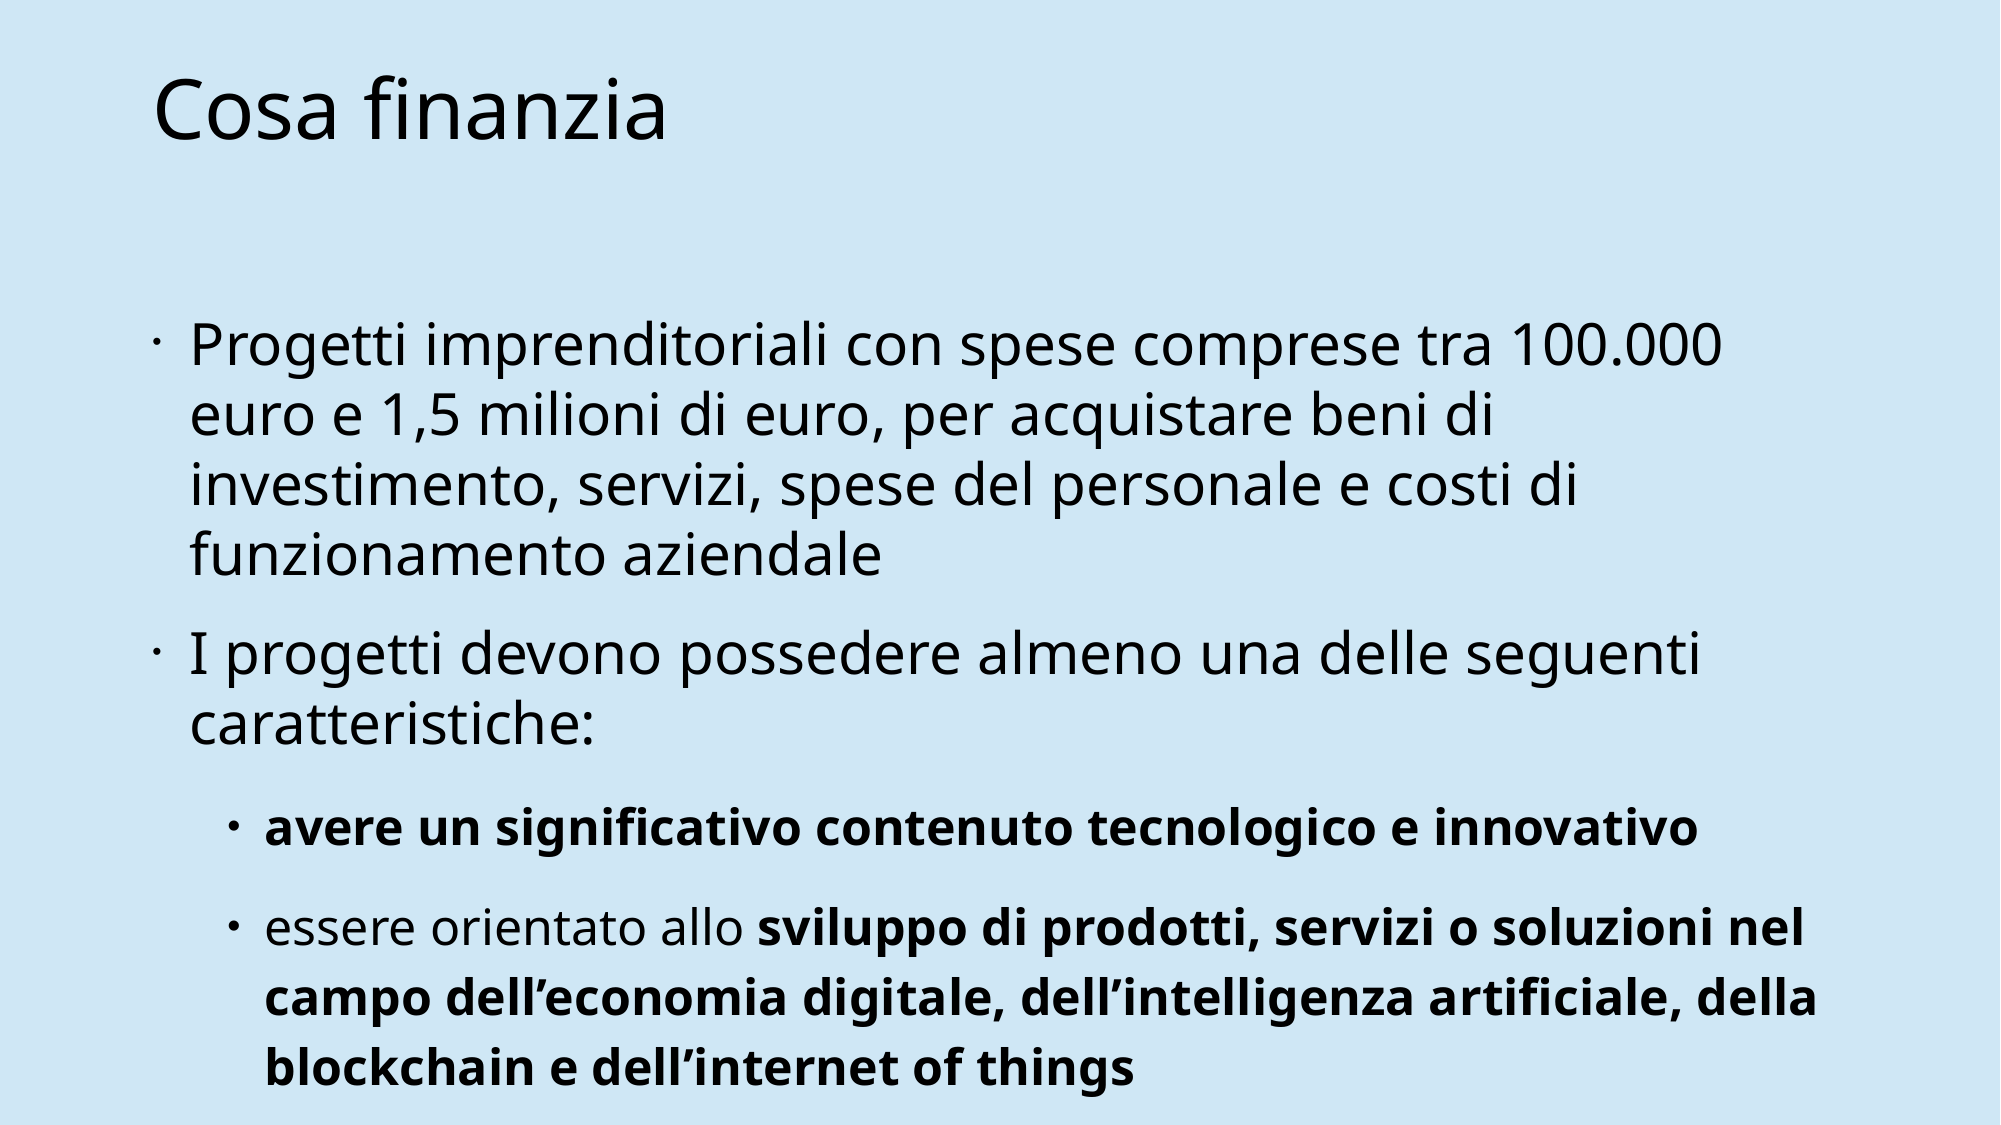

# Cosa finanzia
Progetti imprenditoriali con spese comprese tra 100.000 euro e 1,5 milioni di euro, per acquistare beni di investimento, servizi, spese del personale e costi di funzionamento aziendale
I progetti devono possedere almeno una delle seguenti caratteristiche:
avere un significativo contenuto tecnologico e innovativo
essere orientato allo sviluppo di prodotti, servizi o soluzioni nel campo dell’economia digitale, dell’intelligenza artificiale, della blockchain e dell’internet of things
essere finalizzato alla valorizzazione economica dei risultati della ricerca pubblica e privata